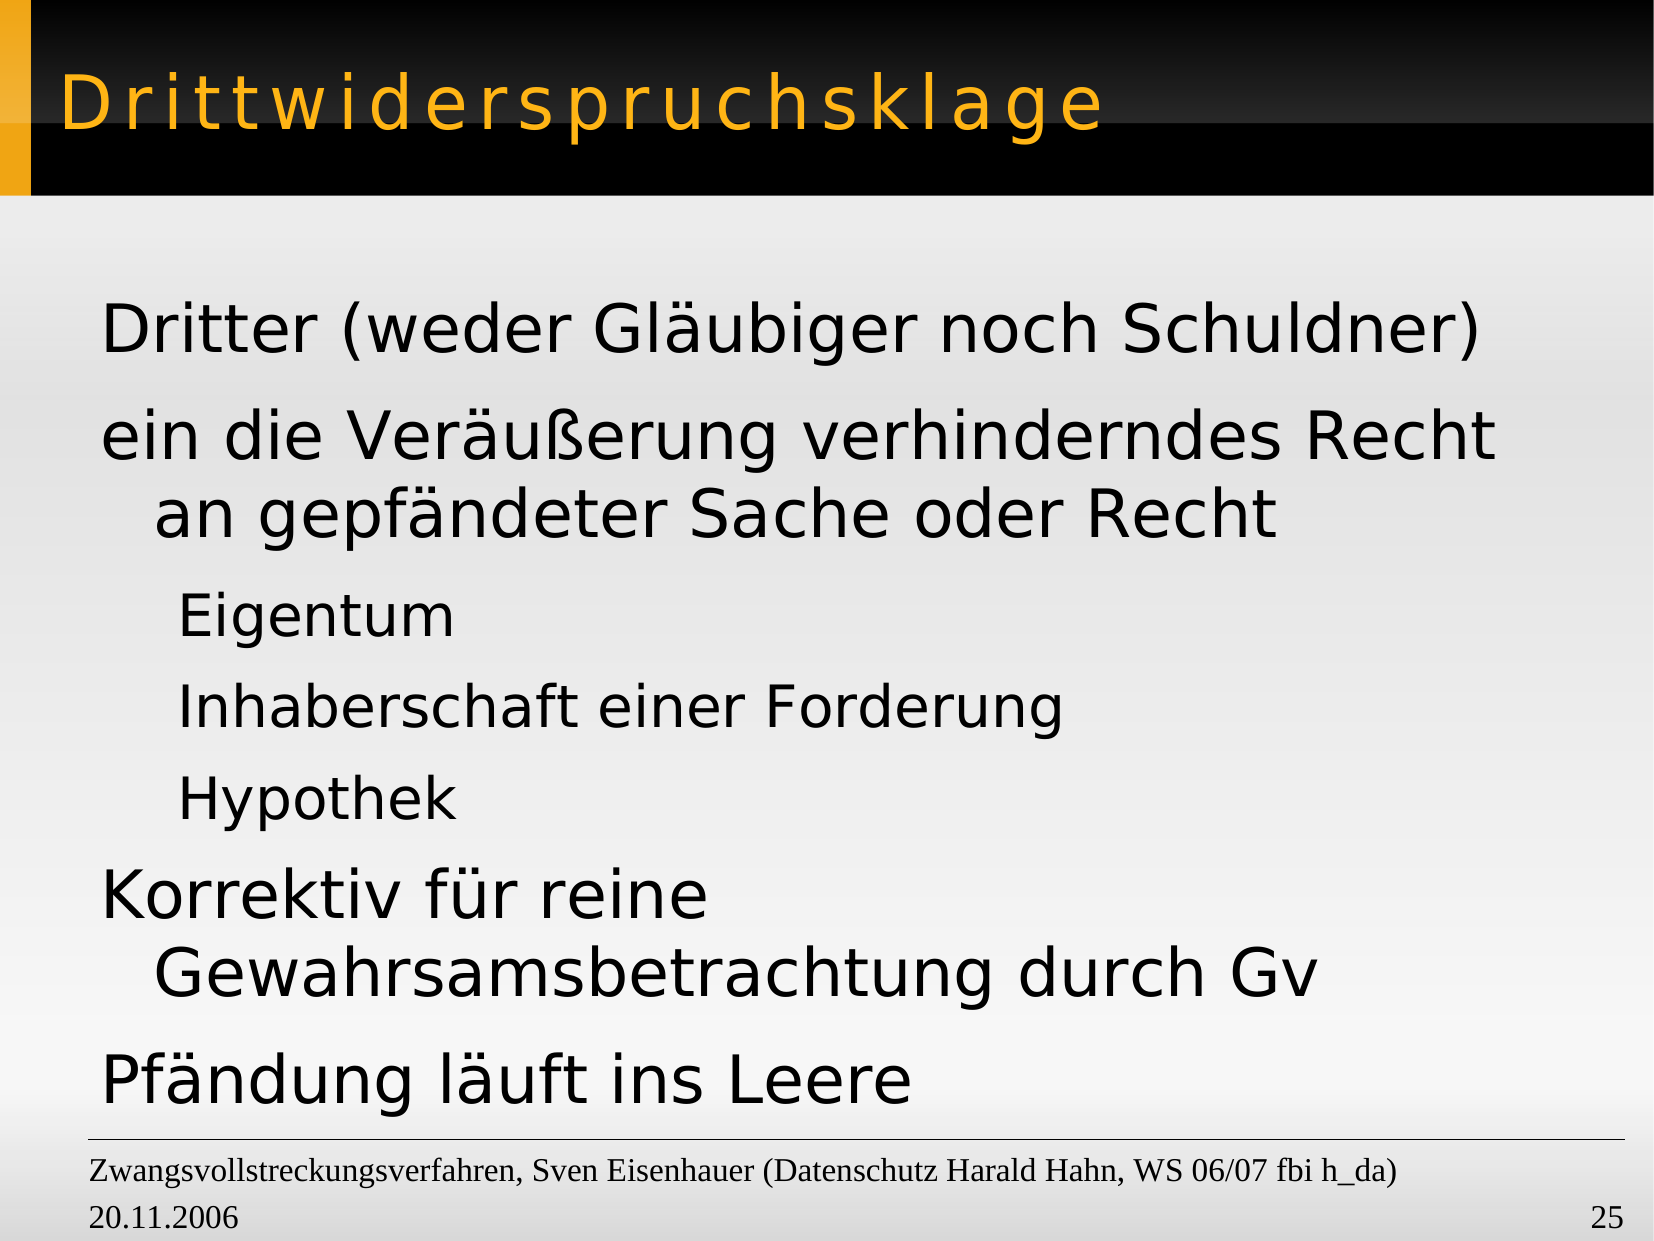

# Drittwiderspruchsklage
Dritter (weder Gläubiger noch Schuldner)
ein die Veräußerung verhinderndes Recht an gepfändeter Sache oder Recht
Eigentum
Inhaberschaft einer Forderung
Hypothek
Korrektiv für reine Gewahrsamsbetrachtung durch Gv
Pfändung läuft ins Leere
Zwangsvollstreckungsverfahren, Sven Eisenhauer (Datenschutz Harald Hahn, WS 06/07 fbi h_da)
20.11.2006
25